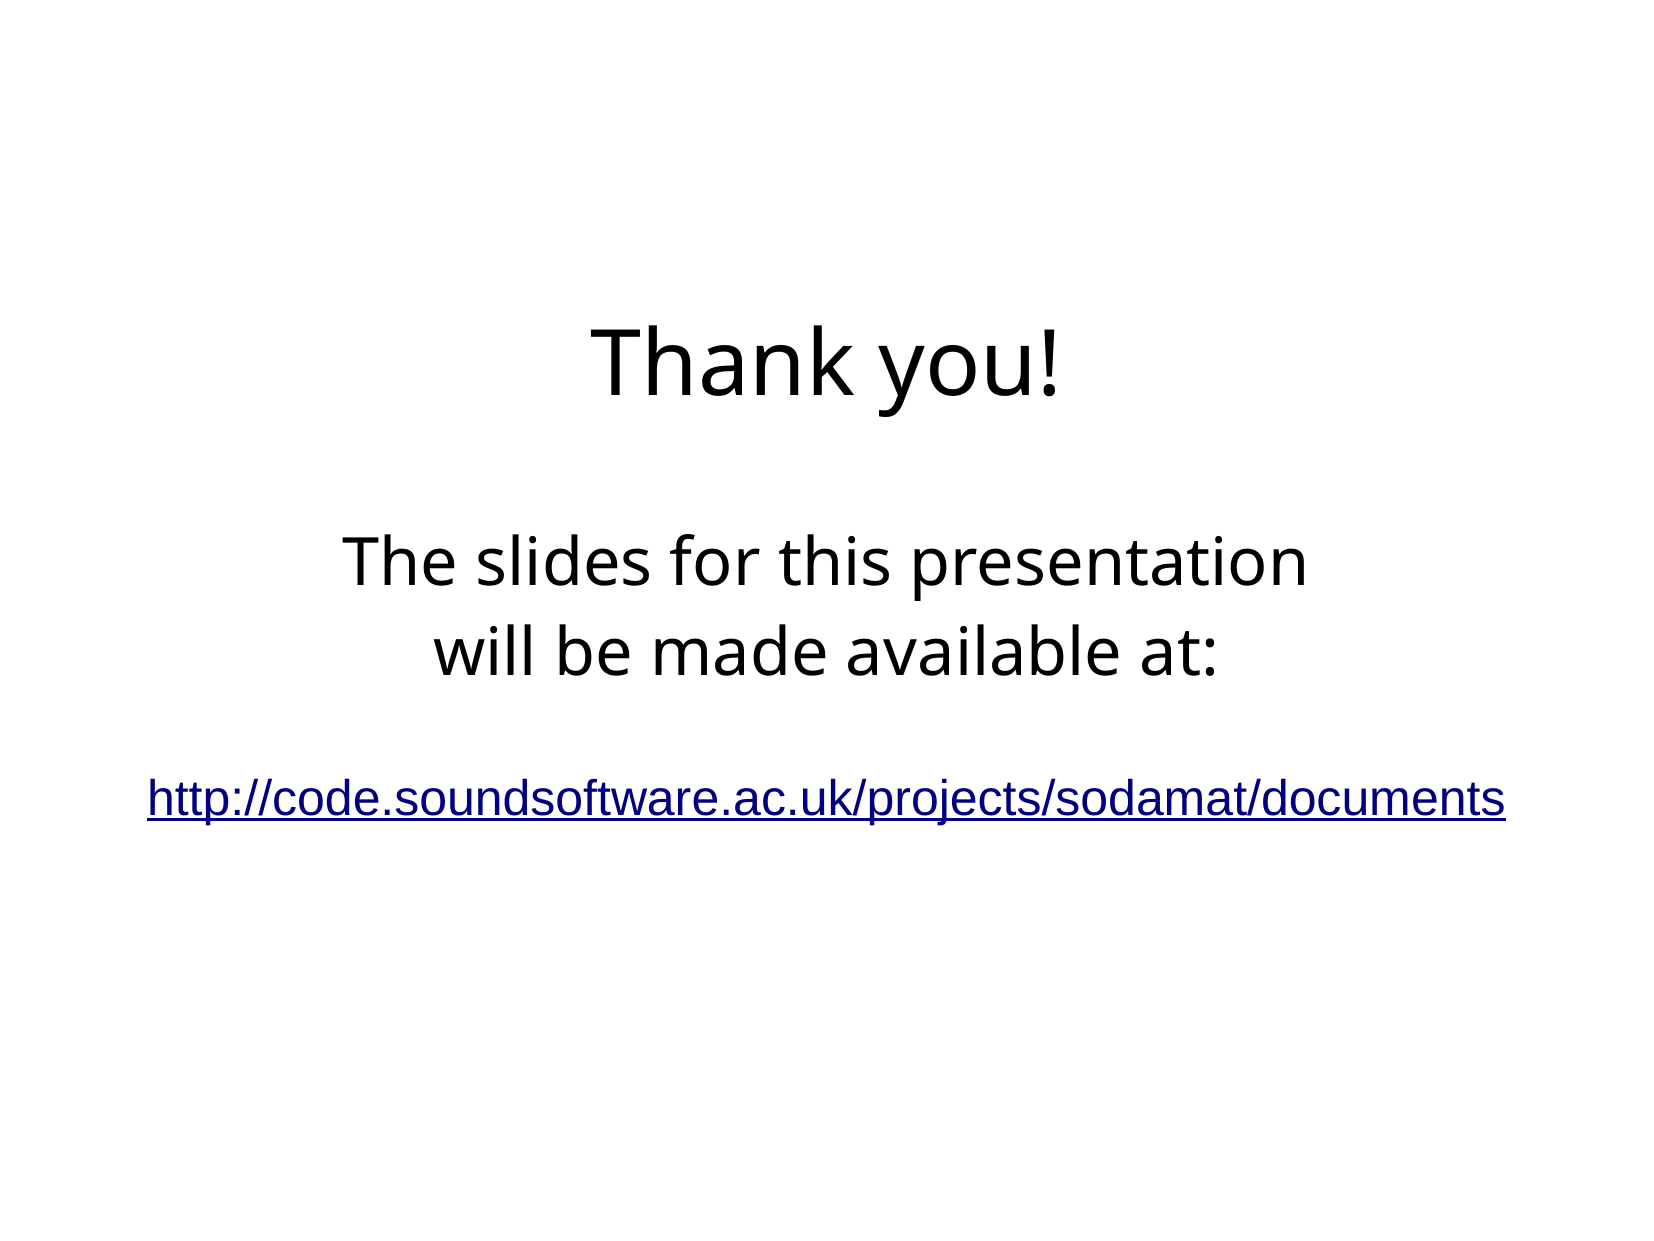

# Thank you!
The slides for this presentation
will be made available at:
http://code.soundsoftware.ac.uk/projects/sodamat/documents